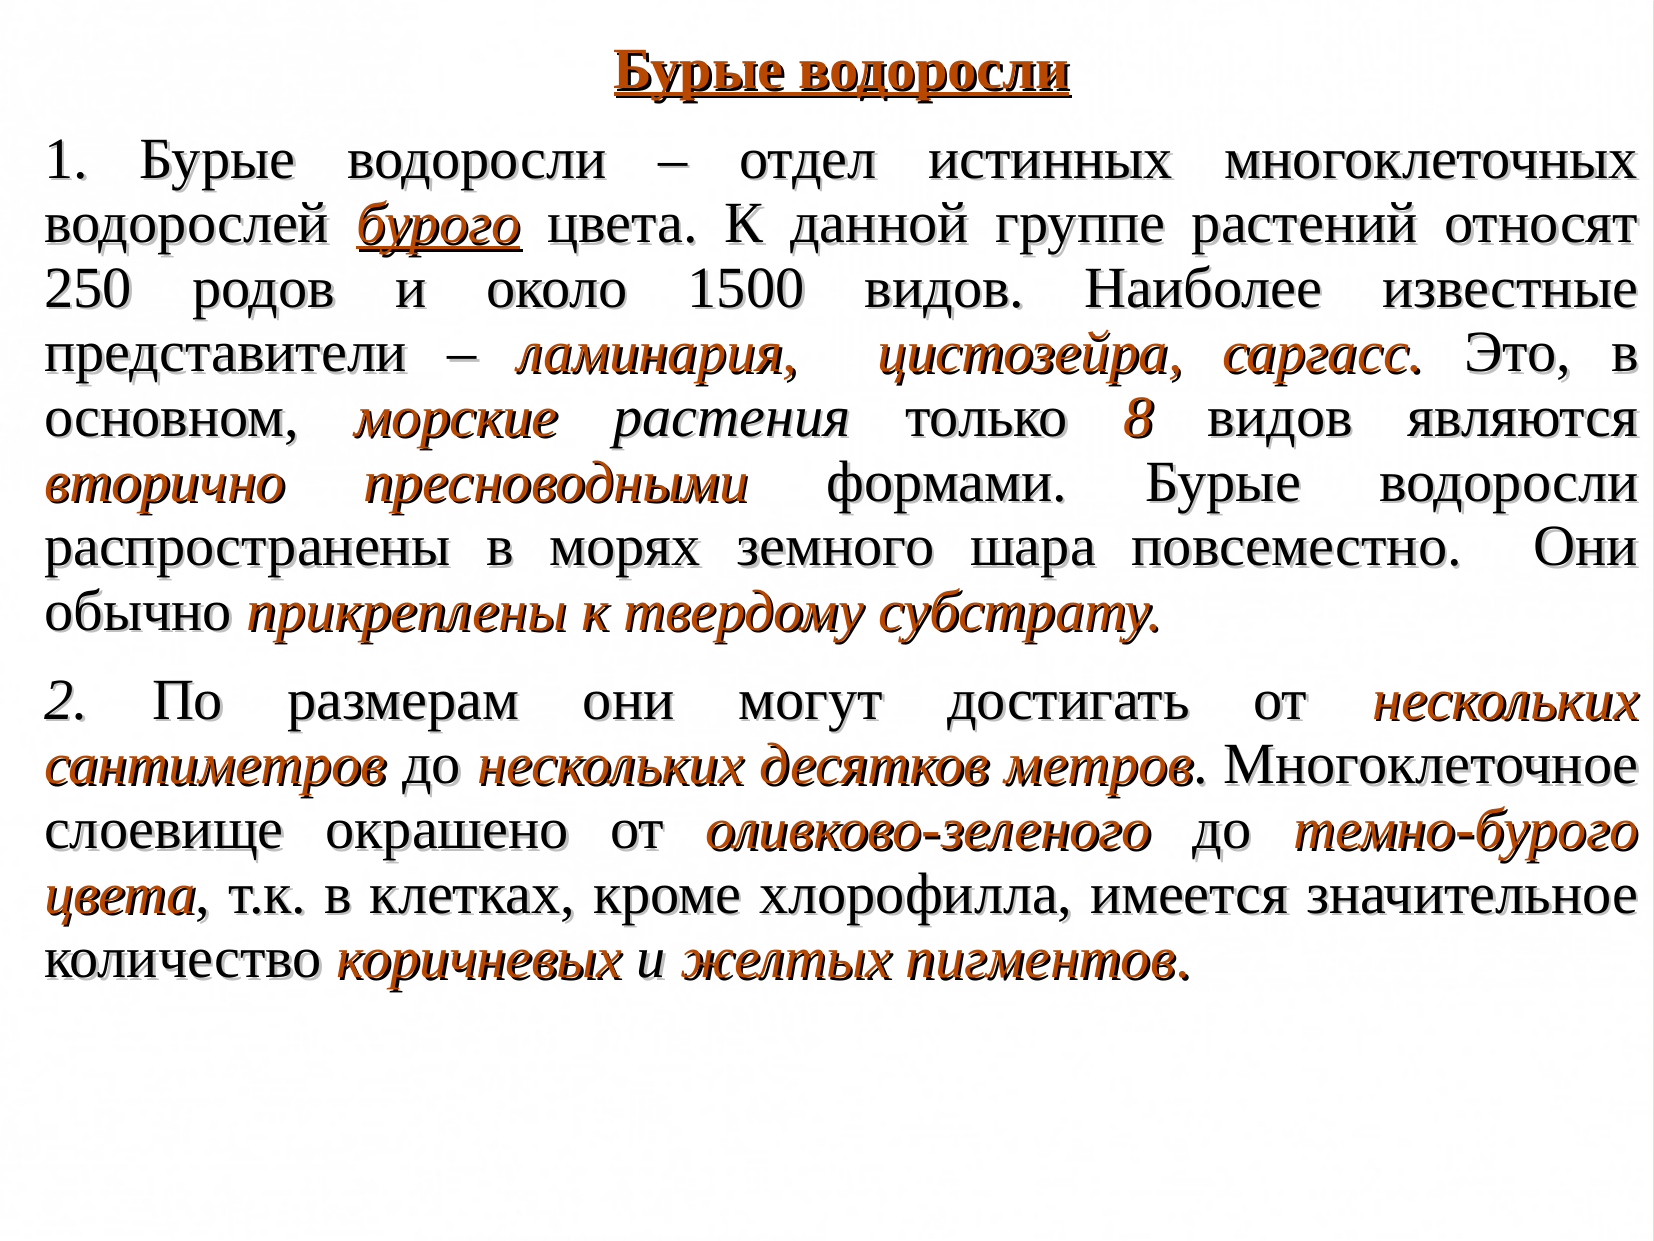

Бурые водоросли
1. Бурые водоросли – отдел истинных многоклеточных водорослей бурого цвета. К данной группе растений относят 250 родов и около 1500 видов. Наиболее известные представители – ламинария, цистозейра, саргасс. Это, в основном, морские растения только 8 видов являются вторично пресноводными формами. Бурые водоросли распространены в морях земного шара повсеместно. Они обычно прикреплены к твердому субстрату.
2. По размерам они могут достигать от нескольких сантиметров до нескольких десятков метров. Многоклеточное слоевище окрашено от оливково-зеленого до темно-бурого цвета, т.к. в клетках, кроме хлорофилла, имеется значительное количество коричневых и желтых пигментов.